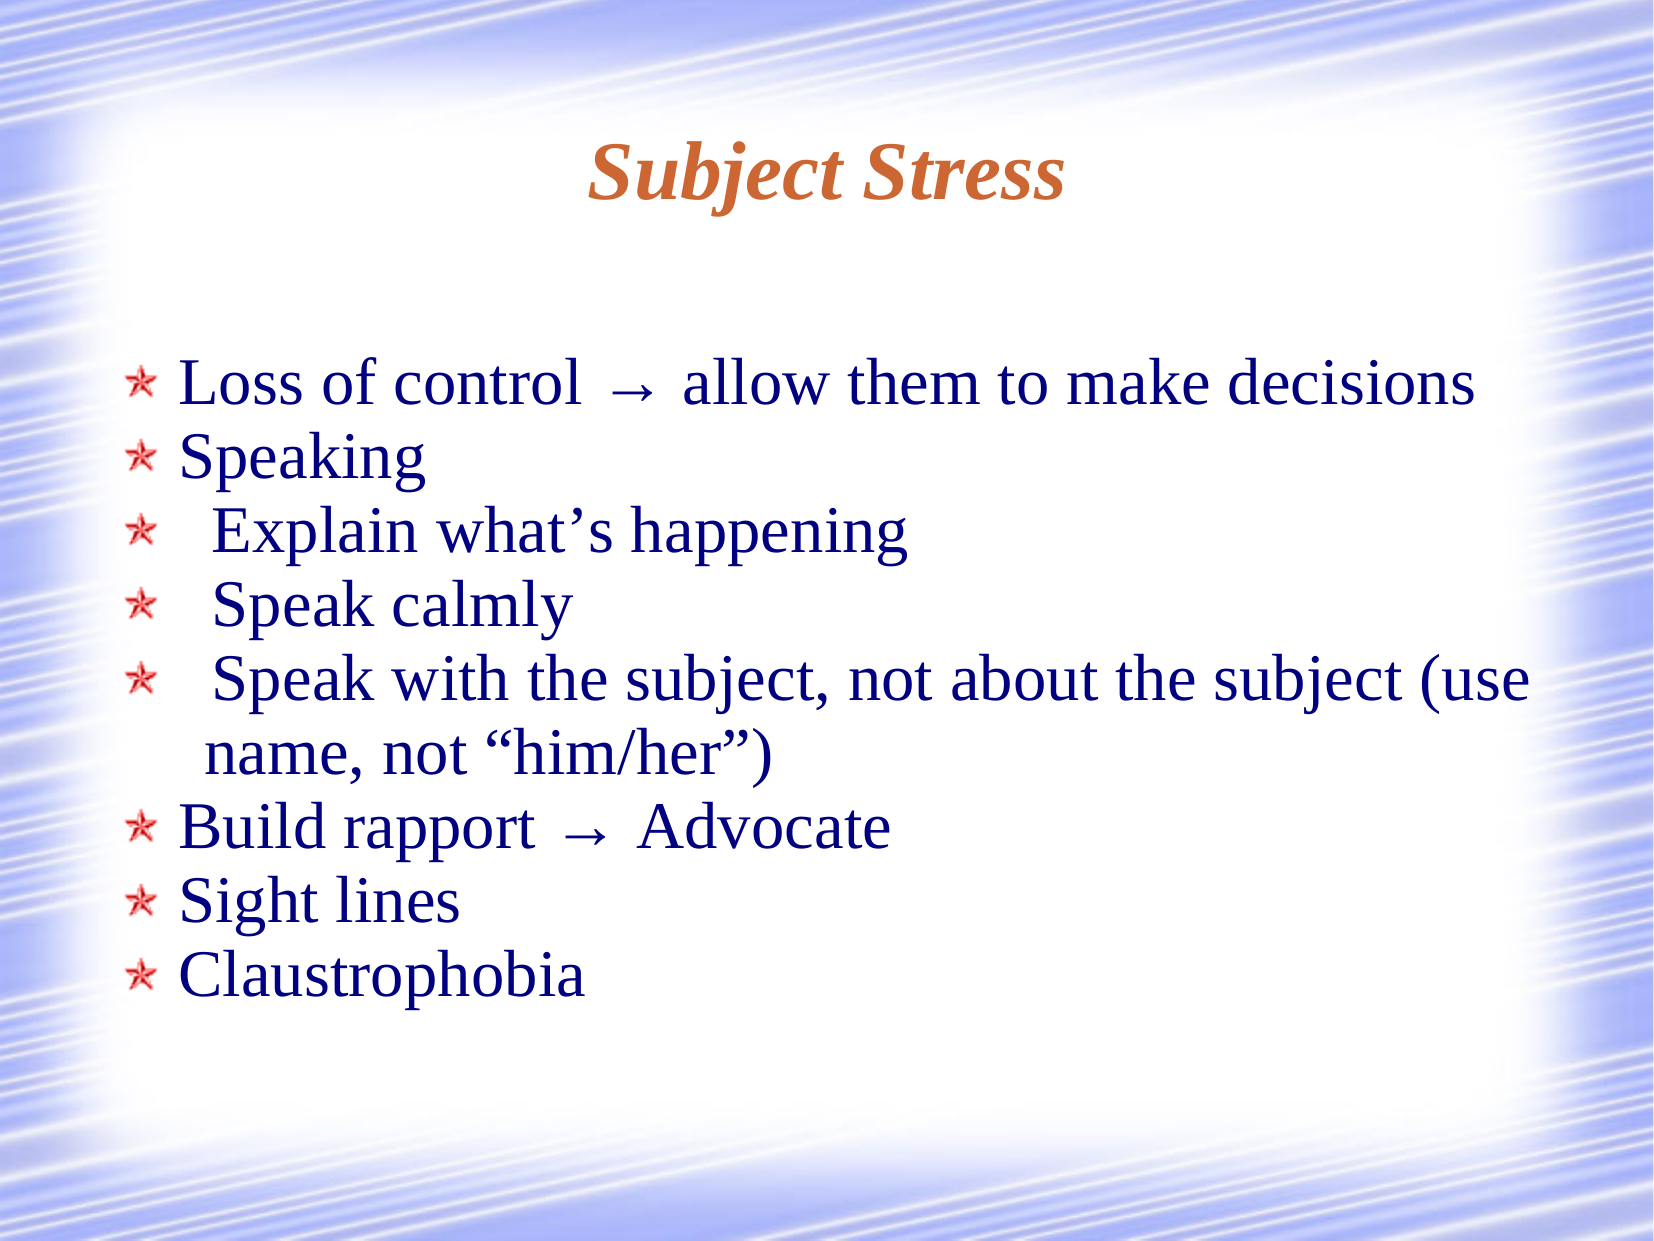

# Subject Stress
 Loss of control → allow them to make decisions
 Speaking
 Explain what’s happening
 Speak calmly
 Speak with the subject, not about the subject (use name, not “him/her”)
 Build rapport → Advocate
 Sight lines
 Claustrophobia